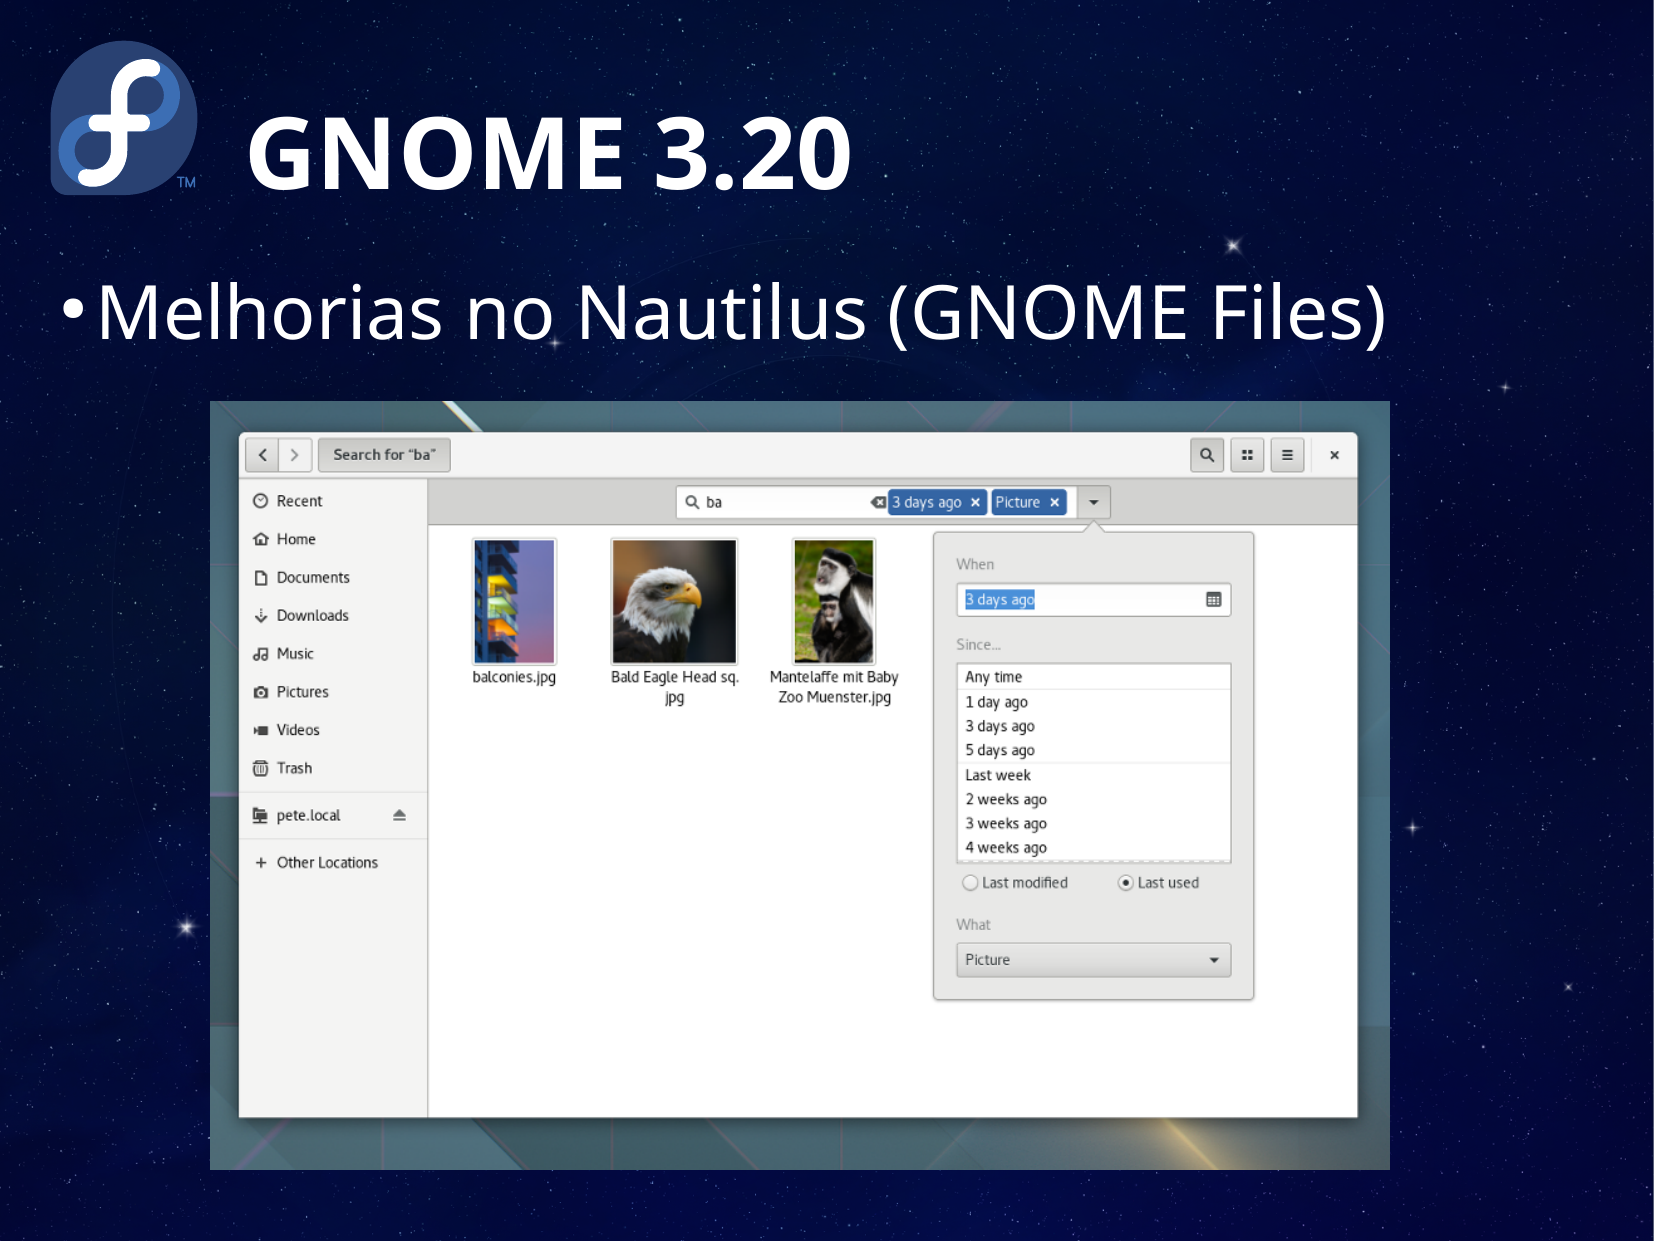

GNOME 3.20
Melhorias no Nautilus (GNOME Files)